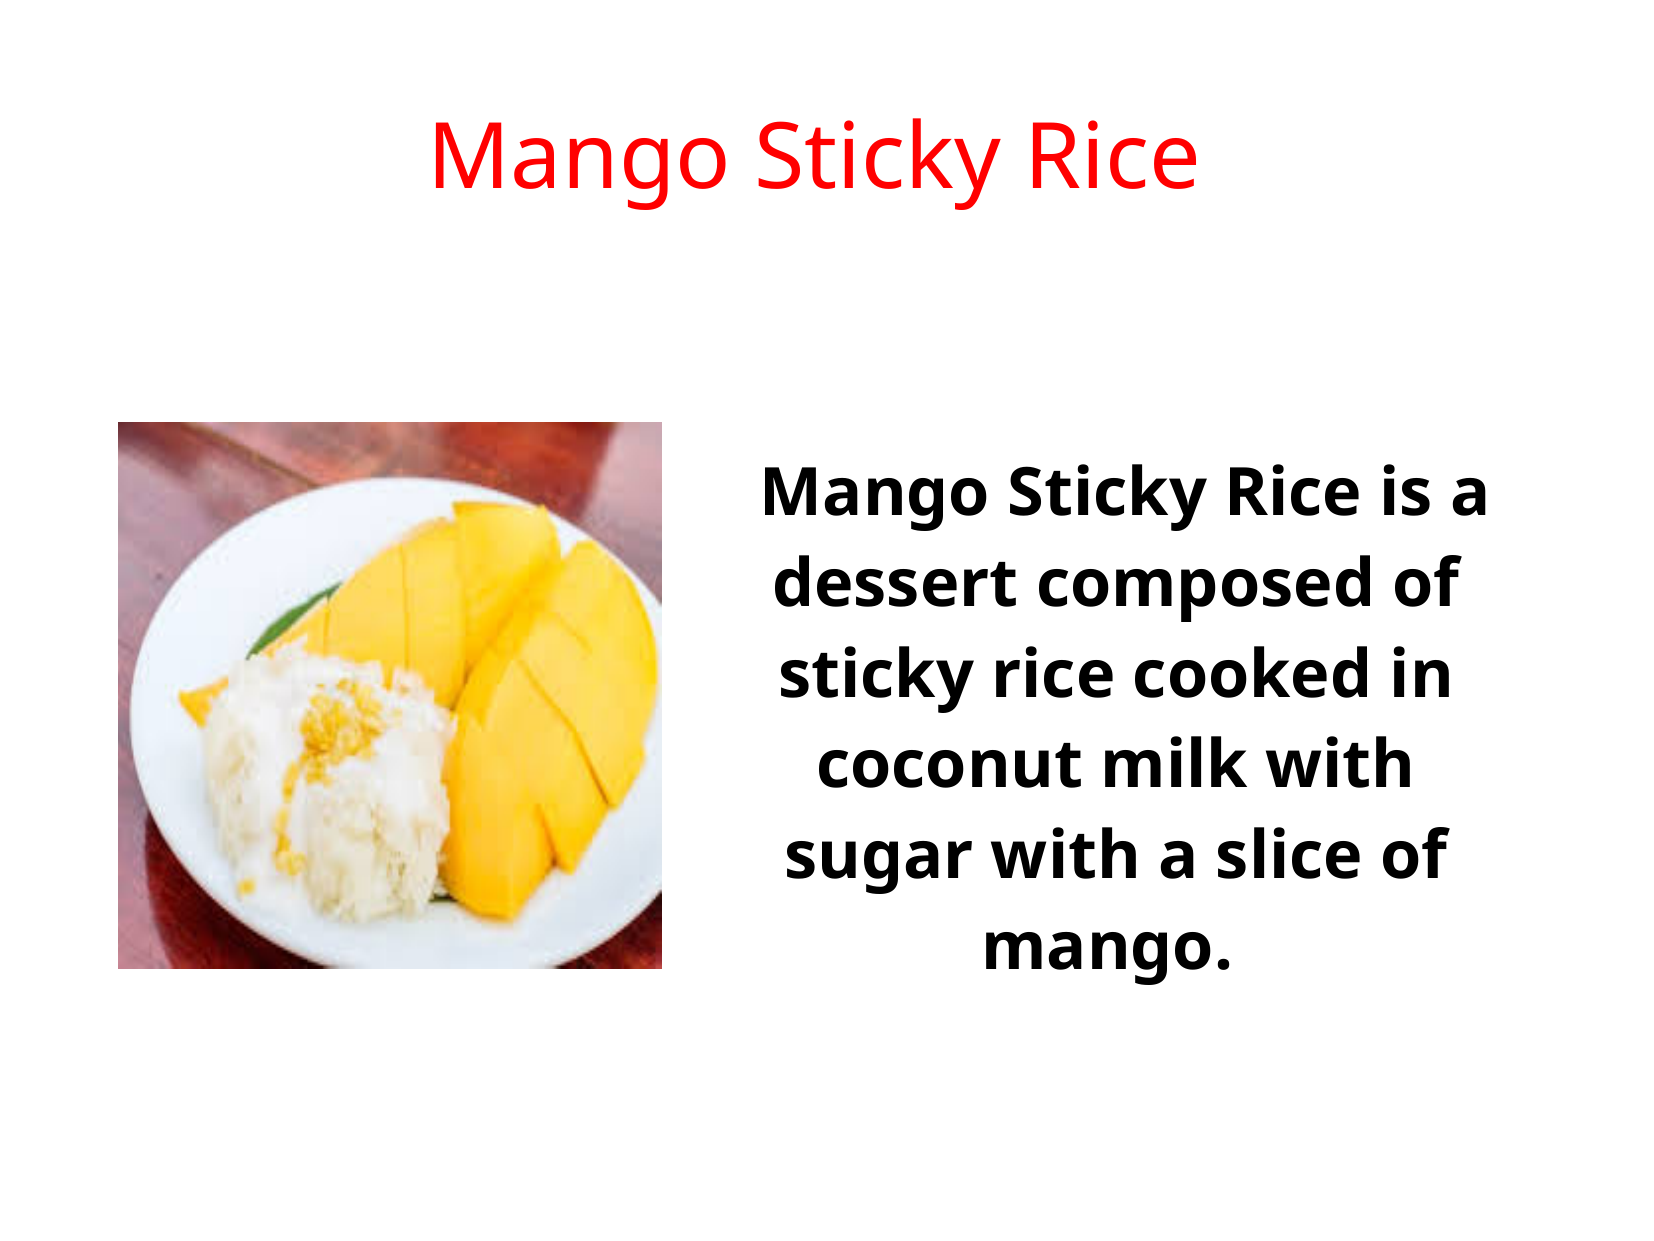

# Mango Sticky Rice
 Mango Sticky Rice is a dessert composed of sticky rice cooked in coconut milk with sugar with a slice of mango.